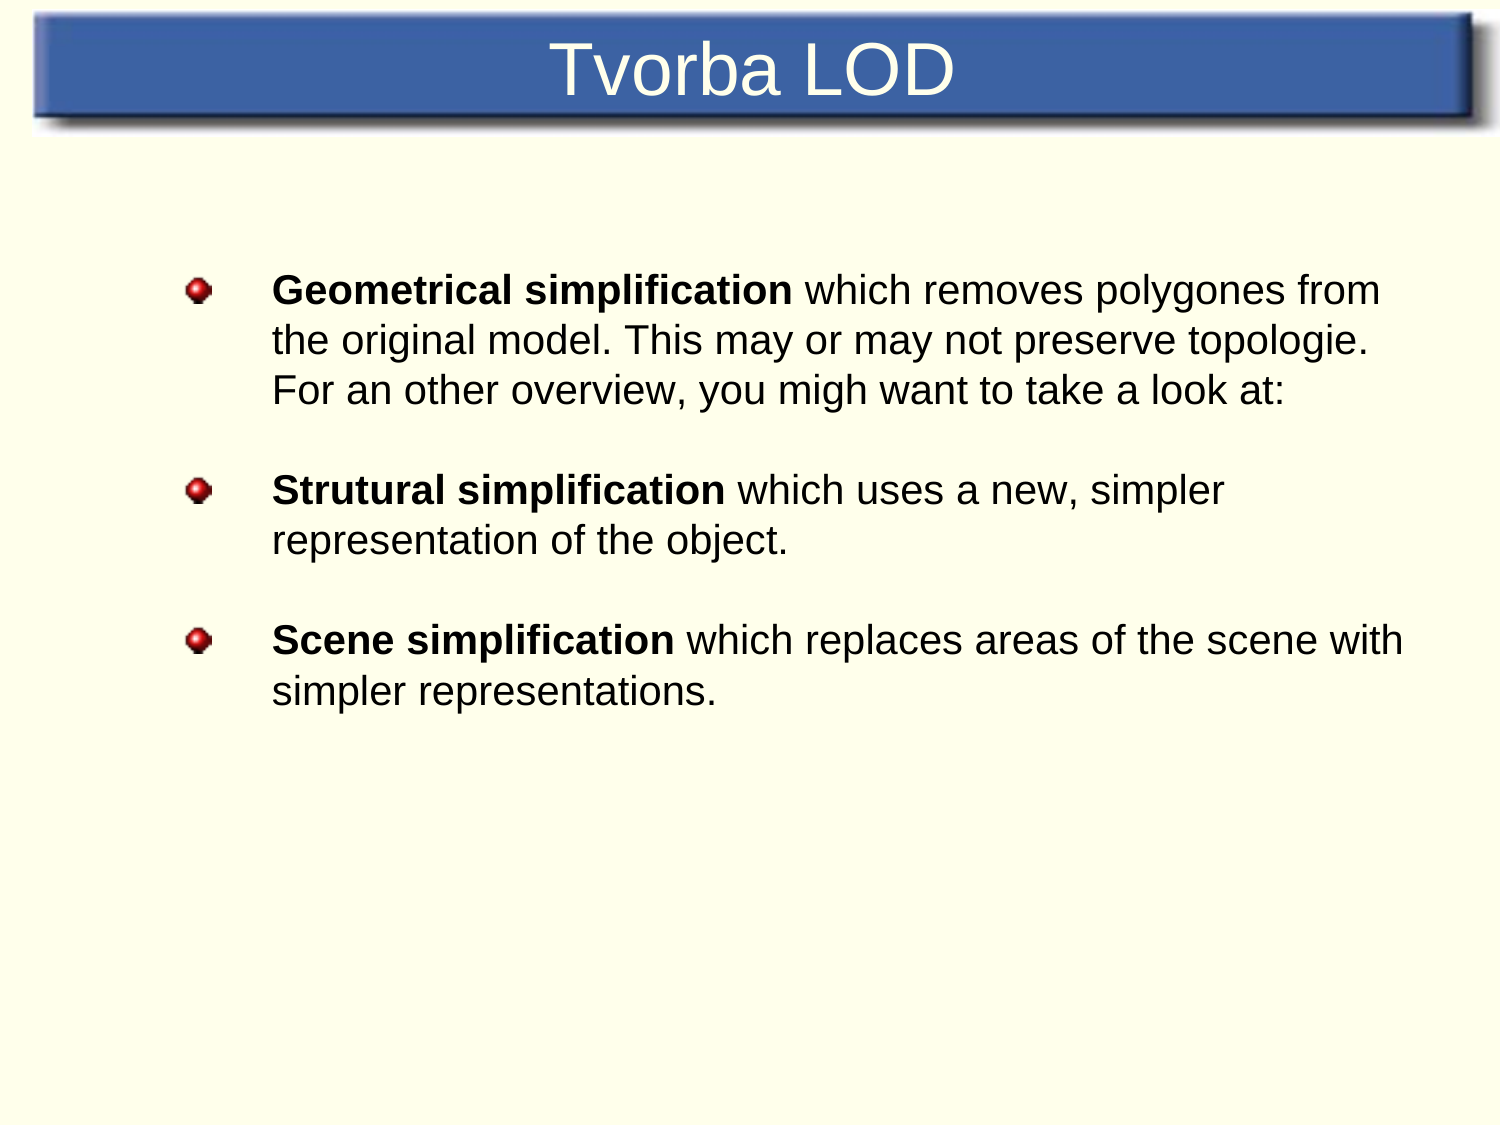

# Tvorba LOD
Geometrical simplification which removes polygones from the original model. This may or may not preserve topologie. For an other overview, you migh want to take a look at:
Strutural simplification which uses a new, simpler representation of the object.
Scene simplification which replaces areas of the scene with simpler representations.